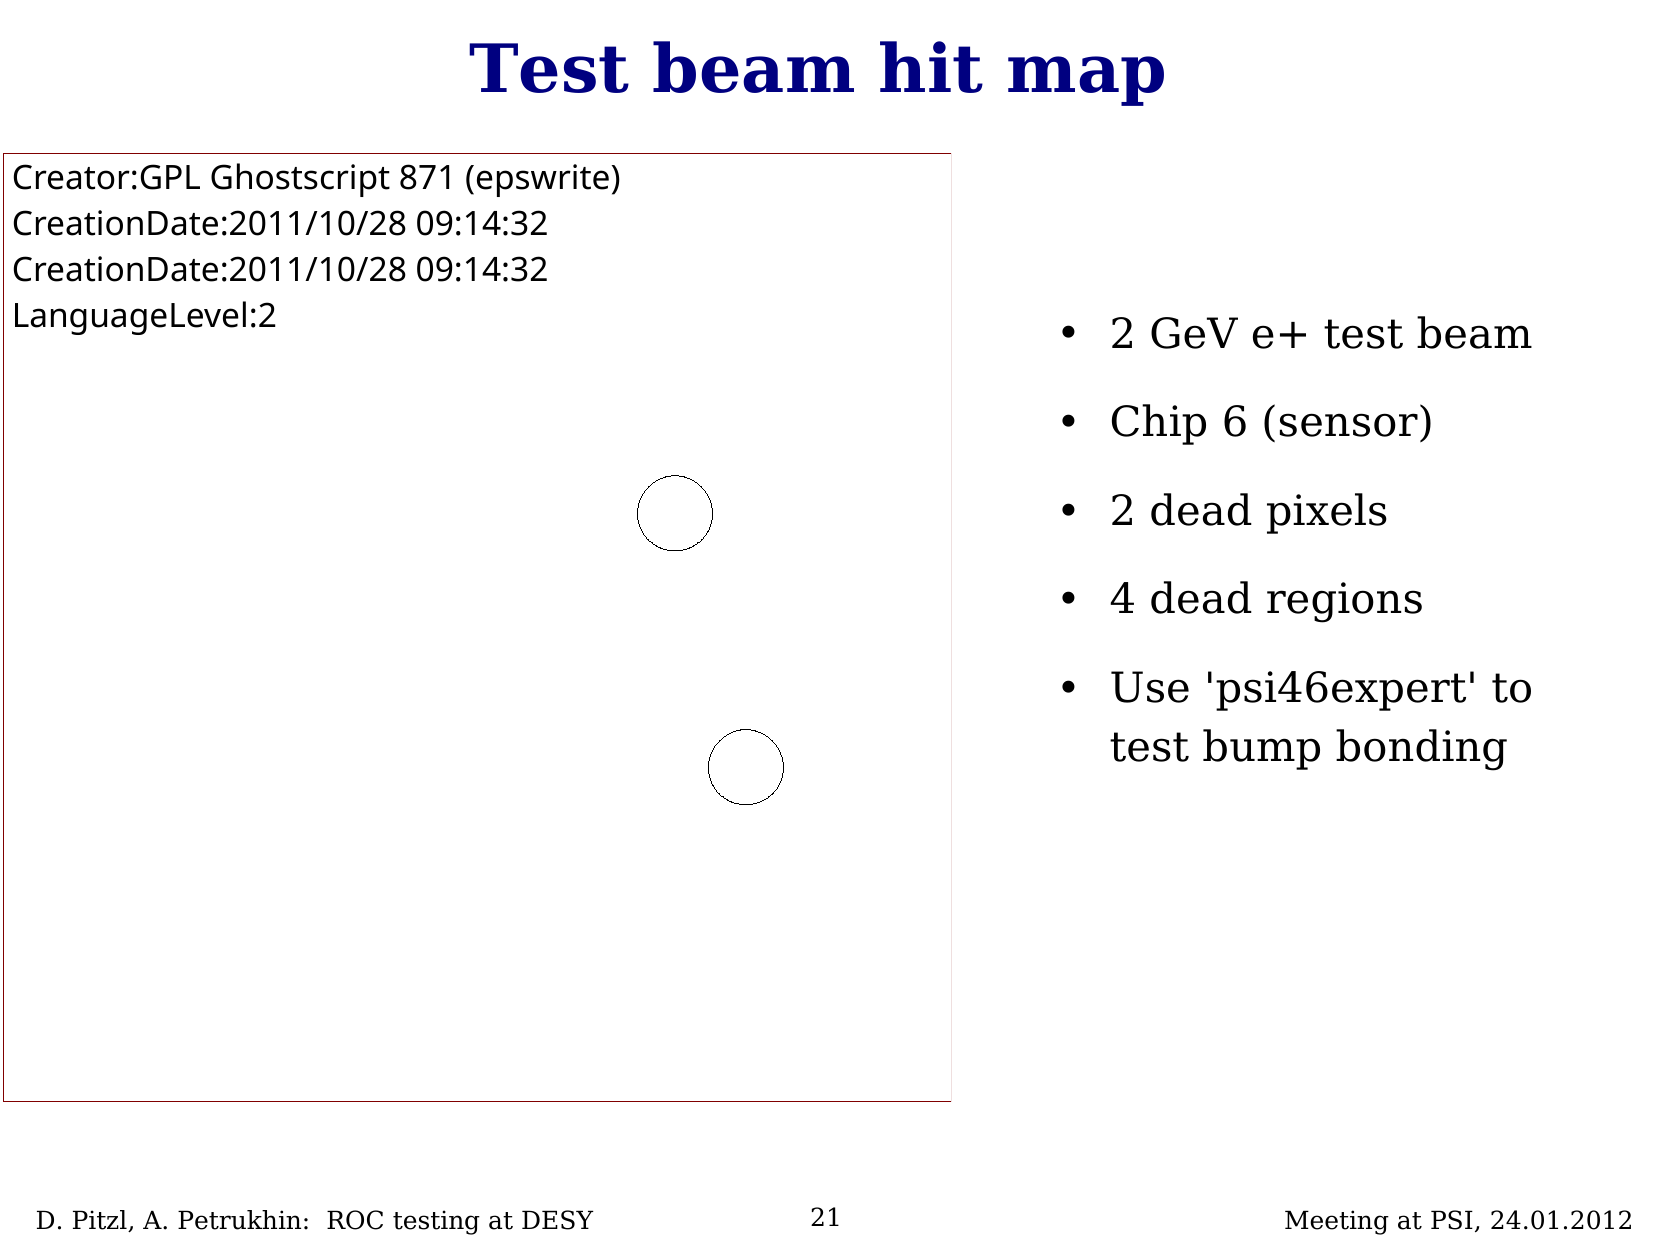

# Test beam hit map
2 GeV e+ test beam
Chip 6 (sensor)
2 dead pixels
4 dead regions
Use 'psi46expert' to test bump bonding